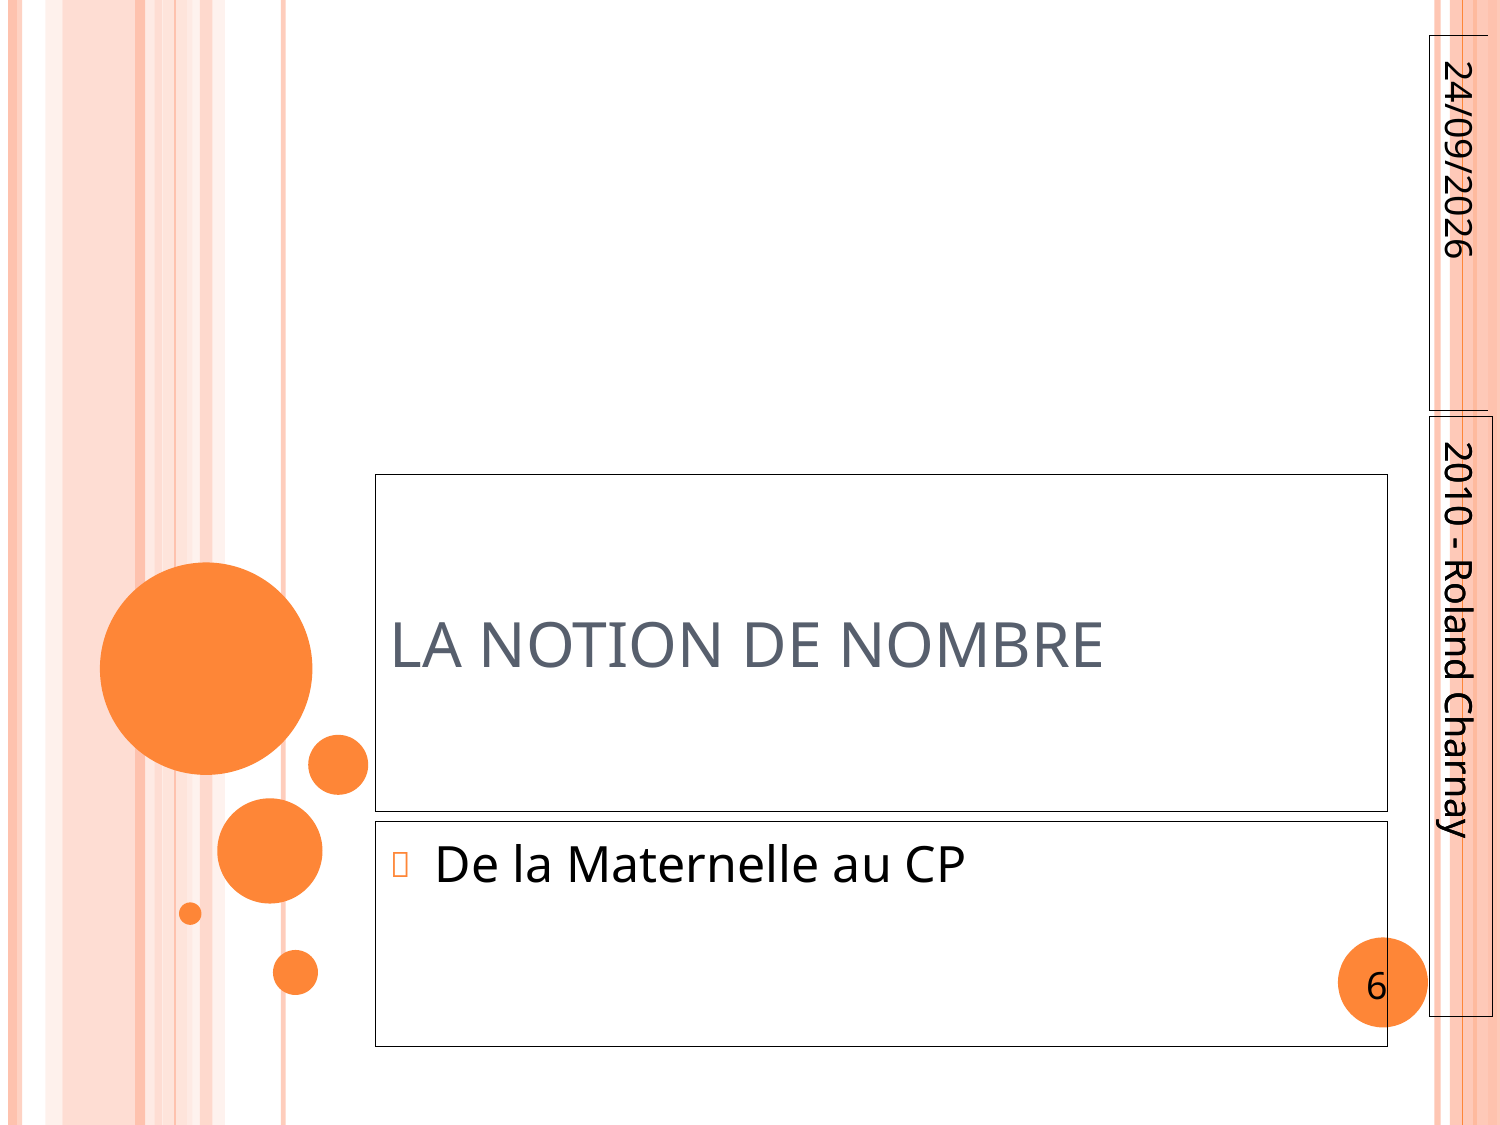

# LA NOTION DE NOMBRE
<footer>2010 - Roland Charnay
De la Maternelle au CP